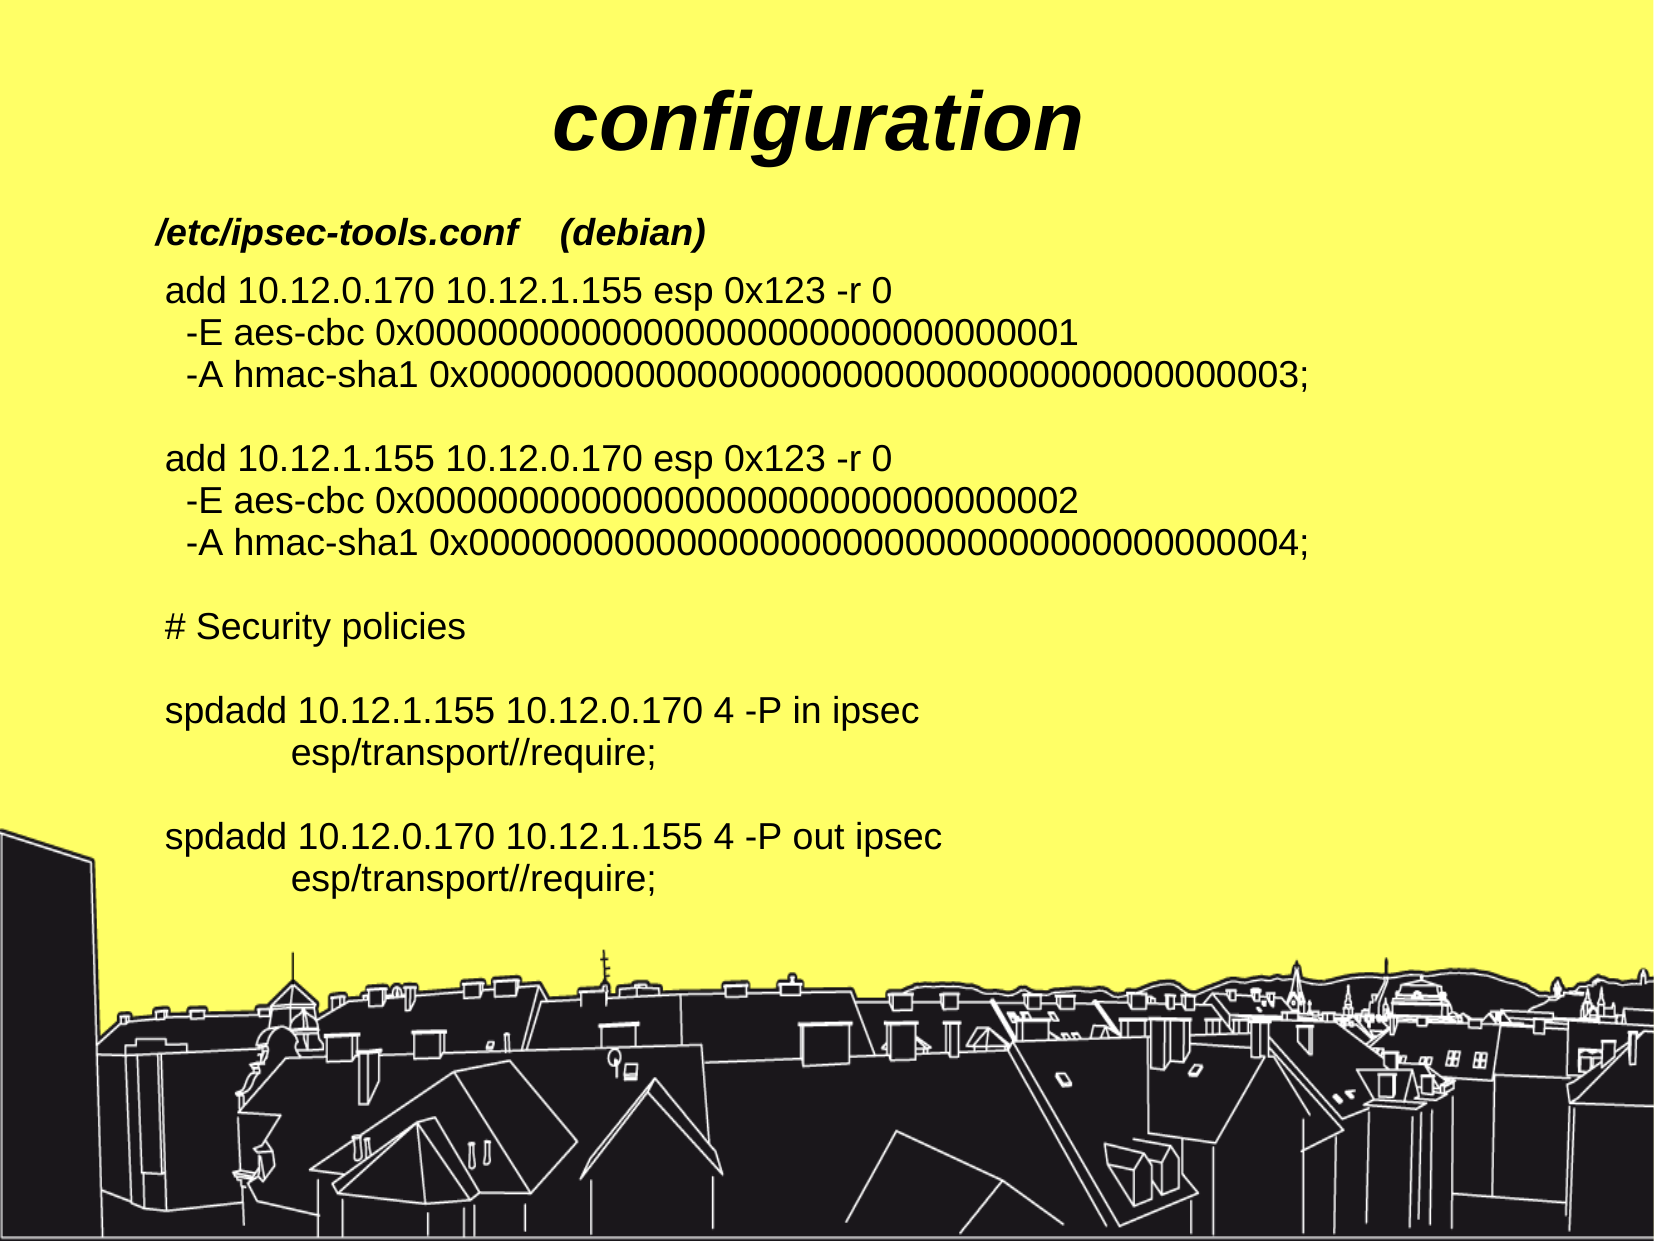

# configuration
/etc/ipsec-tools.conf (debian)
add 10.12.0.170 10.12.1.155 esp 0x123 -r 0
 -E aes-cbc 0x00000000000000000000000000000001
 -A hmac-sha1 0x0000000000000000000000000000000000000003;
add 10.12.1.155 10.12.0.170 esp 0x123 -r 0
 -E aes-cbc 0x00000000000000000000000000000002
 -A hmac-sha1 0x0000000000000000000000000000000000000004;
# Security policies
spdadd 10.12.1.155 10.12.0.170 4 -P in ipsec
 esp/transport//require;
spdadd 10.12.0.170 10.12.1.155 4 -P out ipsec
 esp/transport//require;